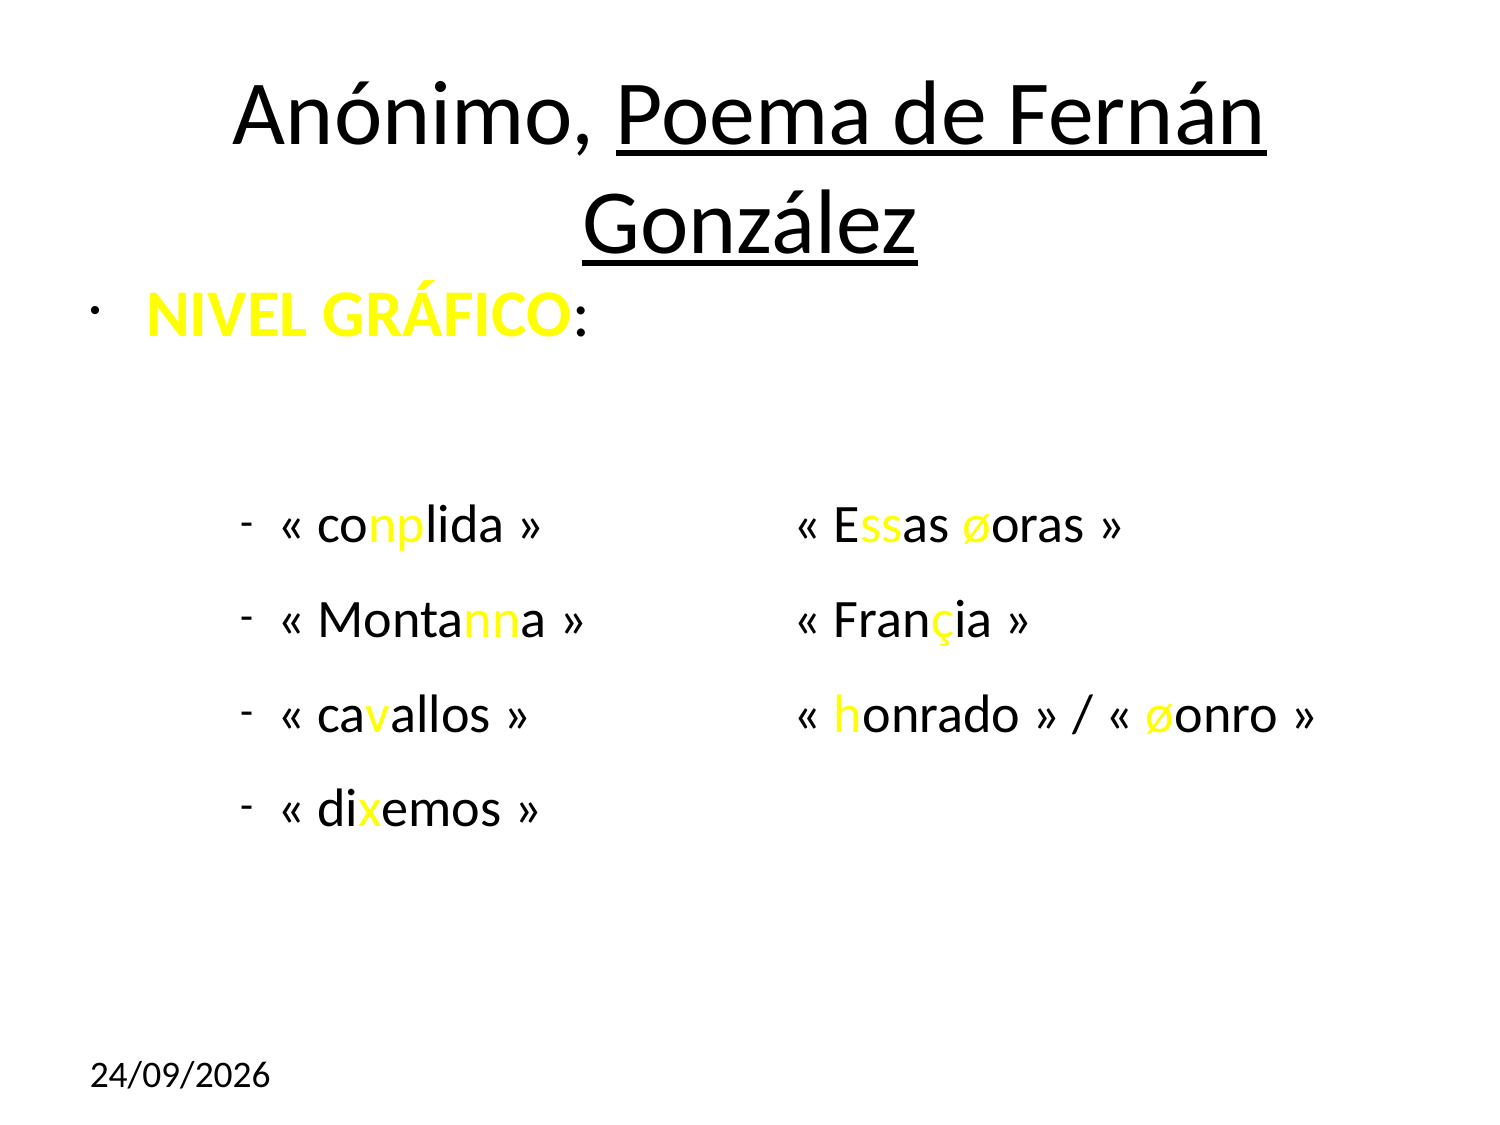

# Anónimo, Poema de Fernán González
NIVEL GRÁFICO:
« conplida »				« Essas øoras »
« Montanna »			« Françia »
« cavallos »				« honrado » / « øonro »
« dixemos »
14 de avril de 2011